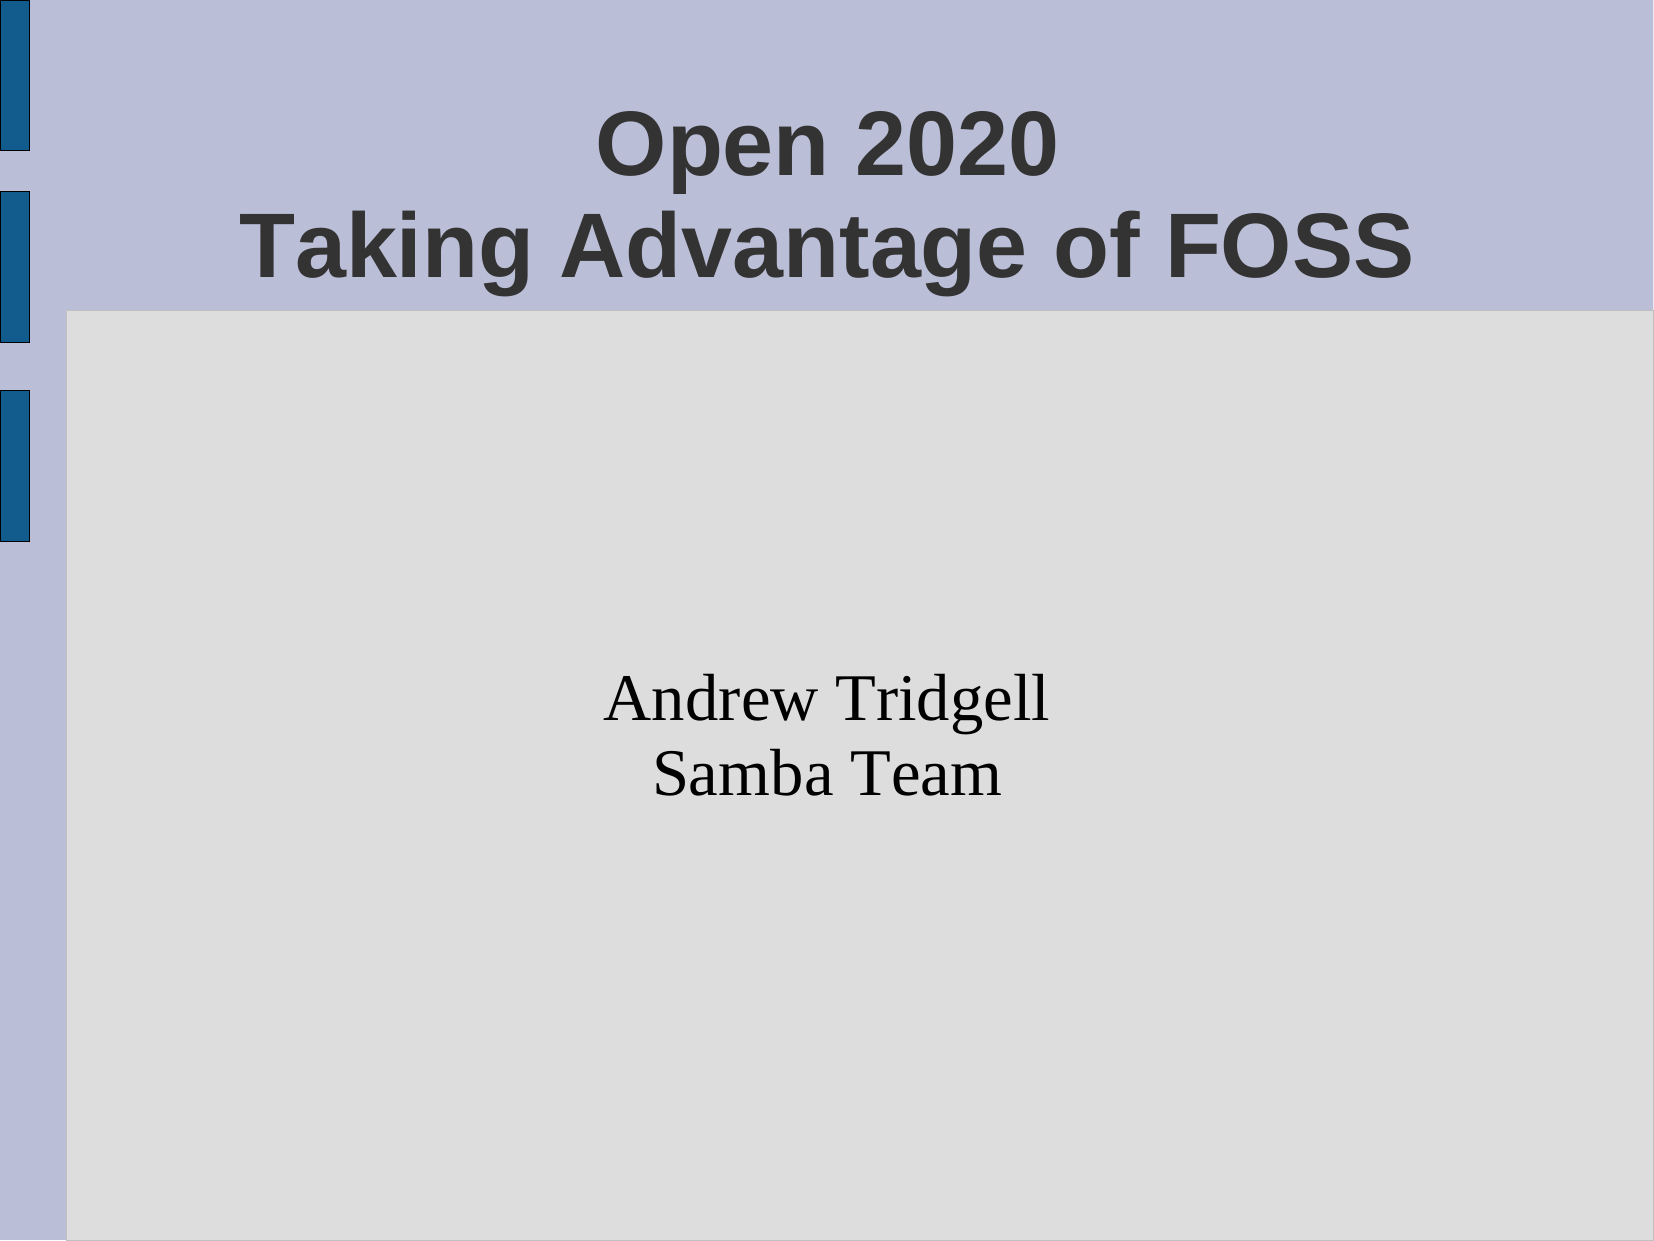

# Open 2020 Taking Advantage of FOSS
Andrew Tridgell
Samba Team